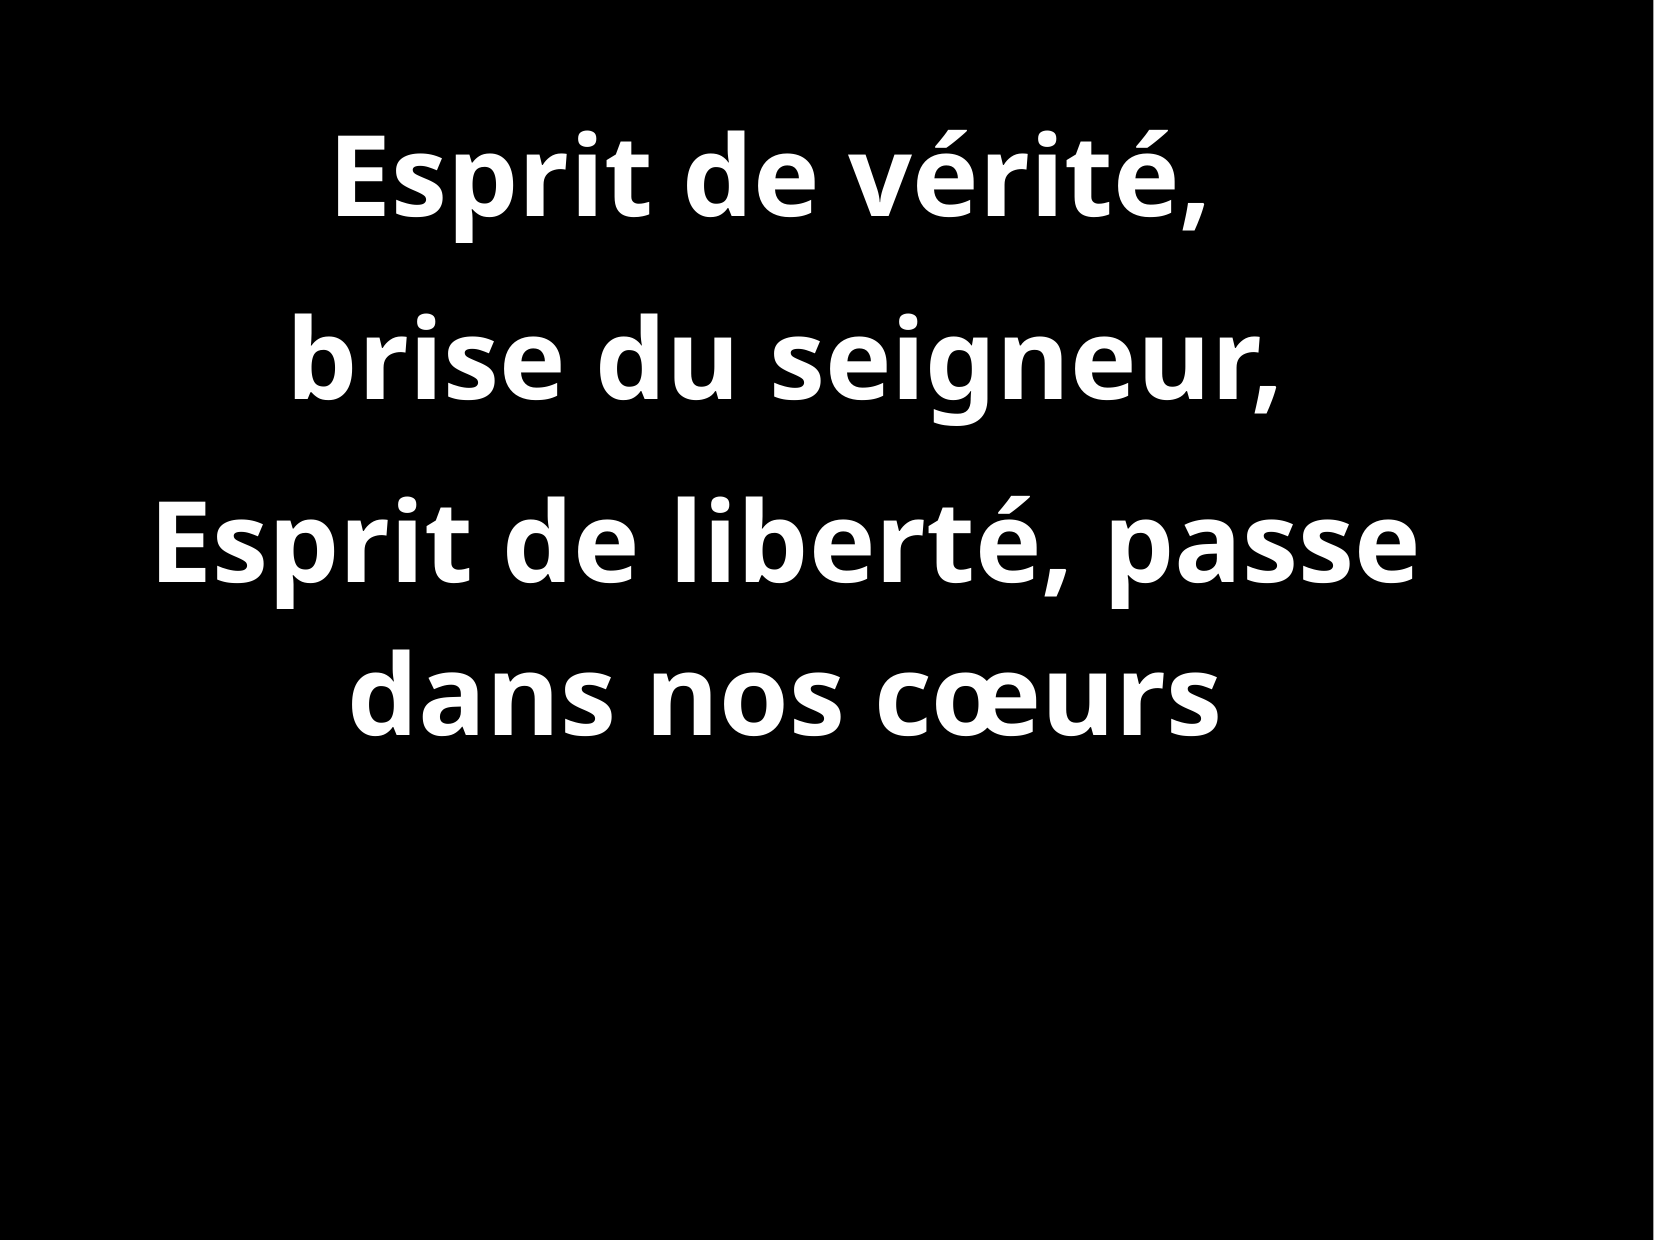

# Esprit de vérité,
brise du seigneur,
Esprit de liberté, passe dans nos cœurs